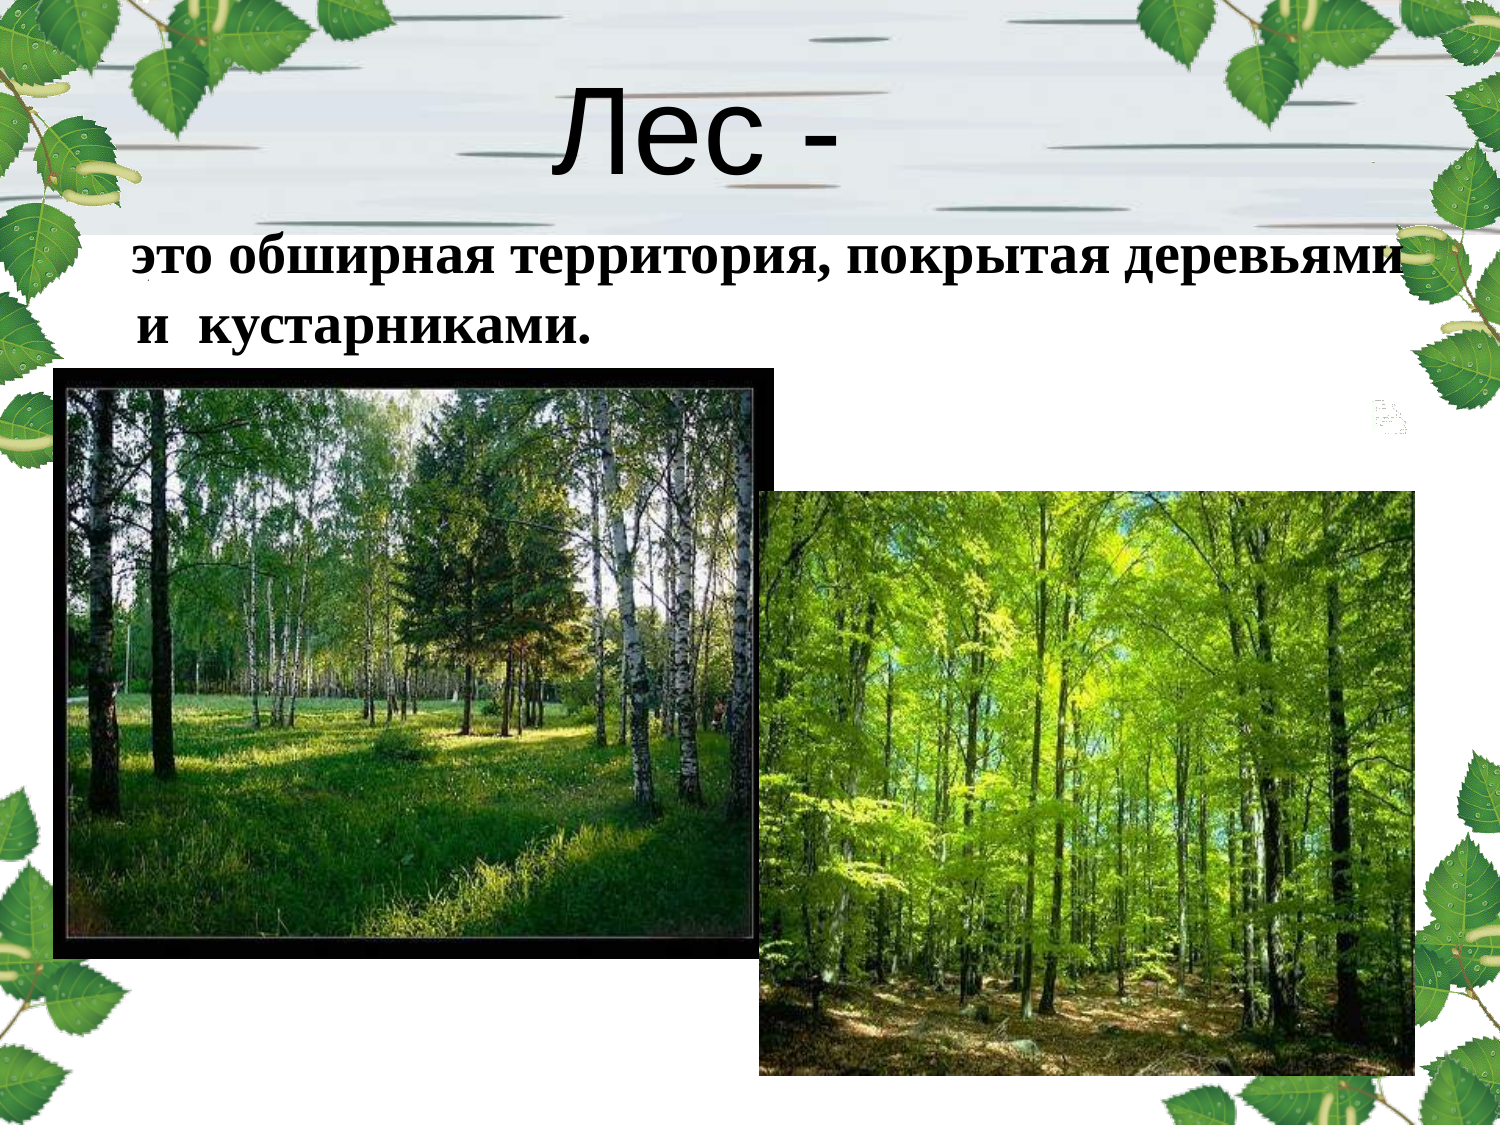

Лес -
# это обширная территория, покрытая деревьями и кустарниками.